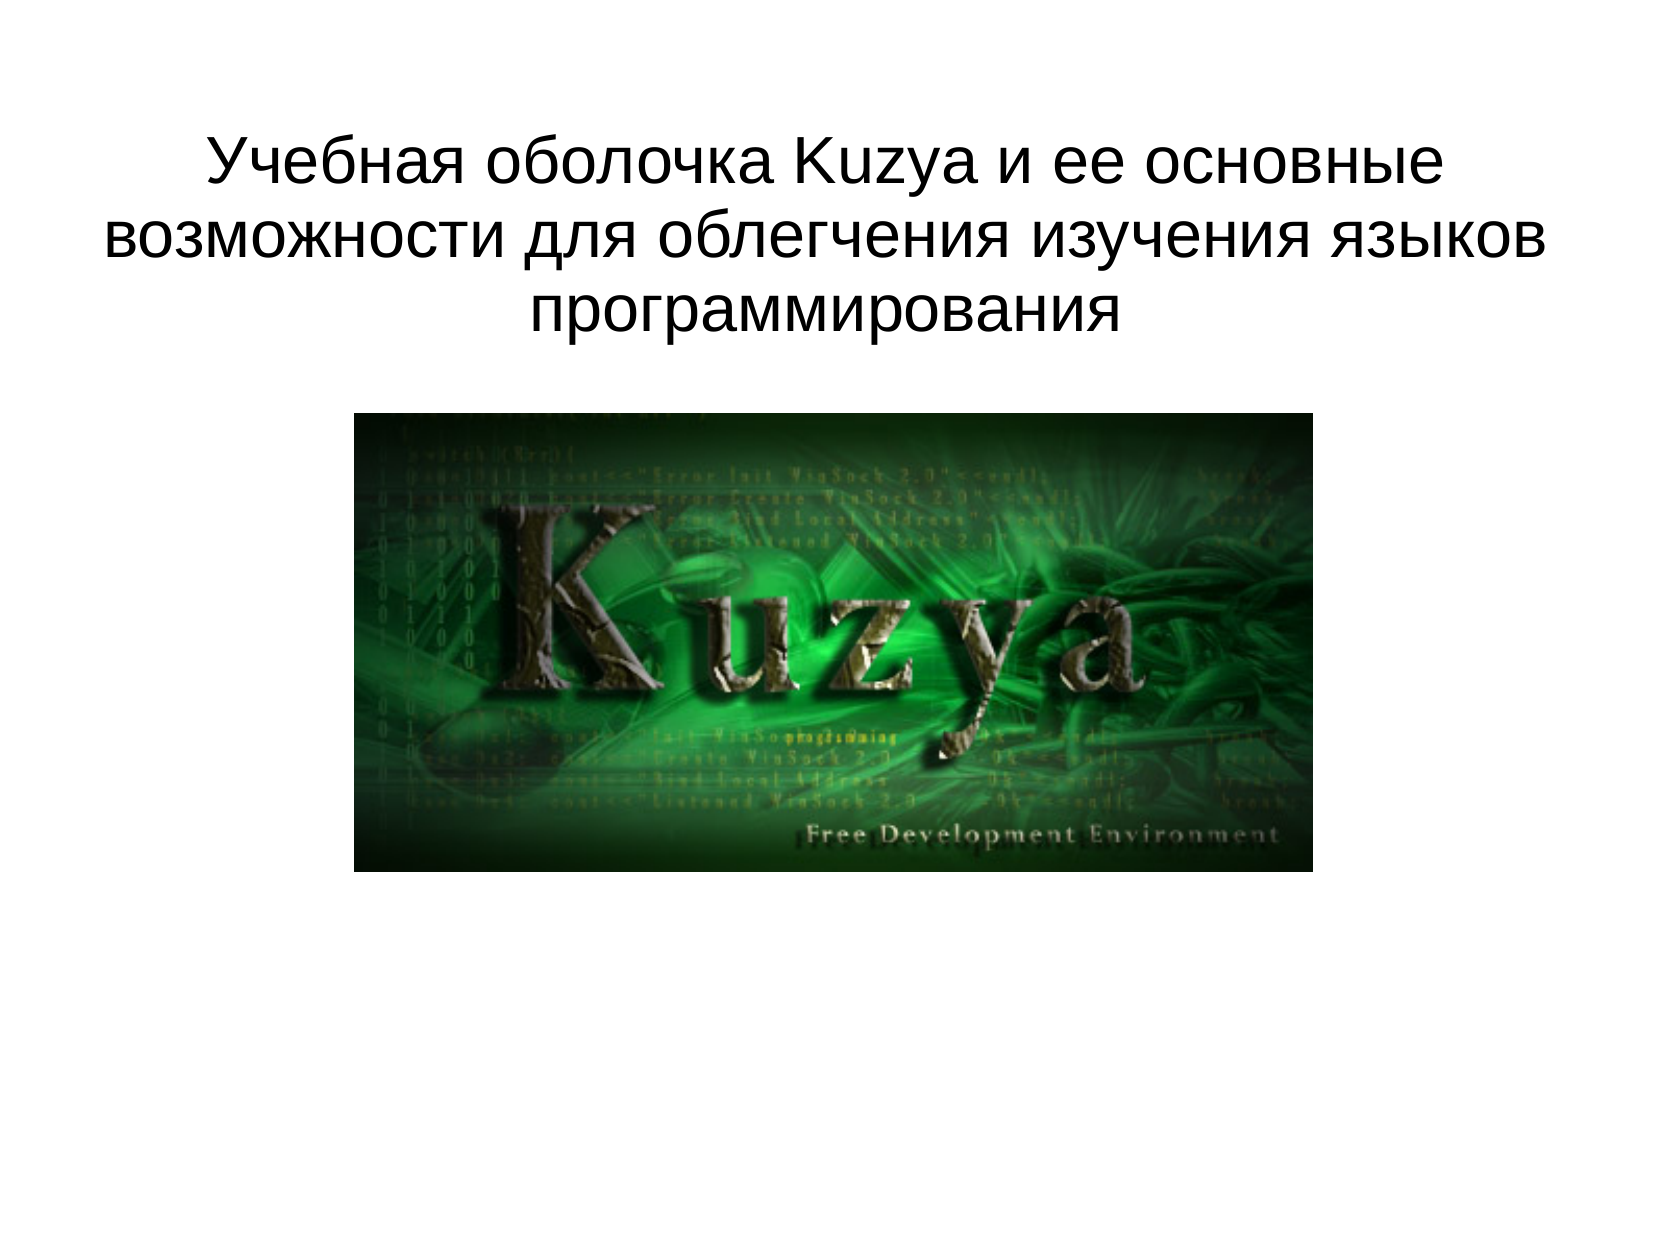

# Учебная оболочка Kuzya и ее основные
возможности для облегчения изучения языков
программирования